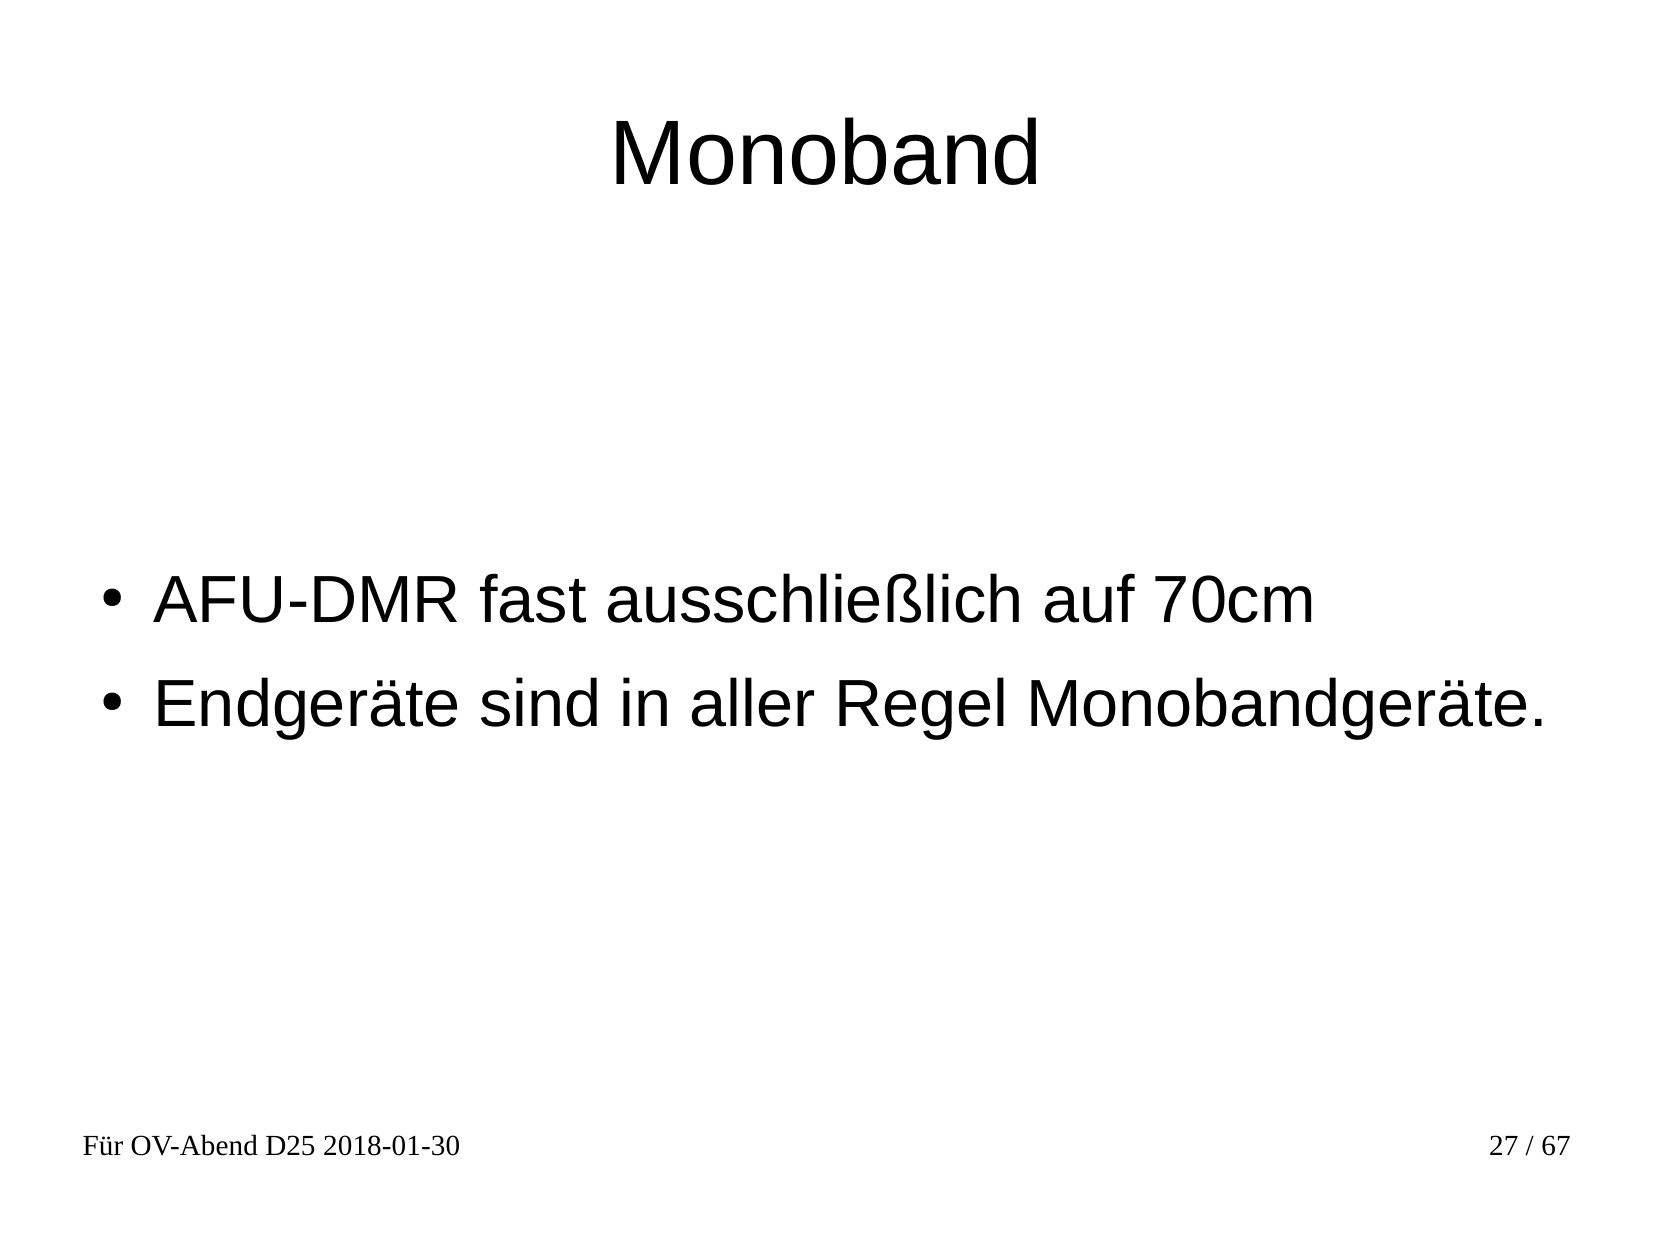

# Monoband
AFU-DMR fast ausschließlich auf 70cm
Endgeräte sind in aller Regel Monobandgeräte.
27